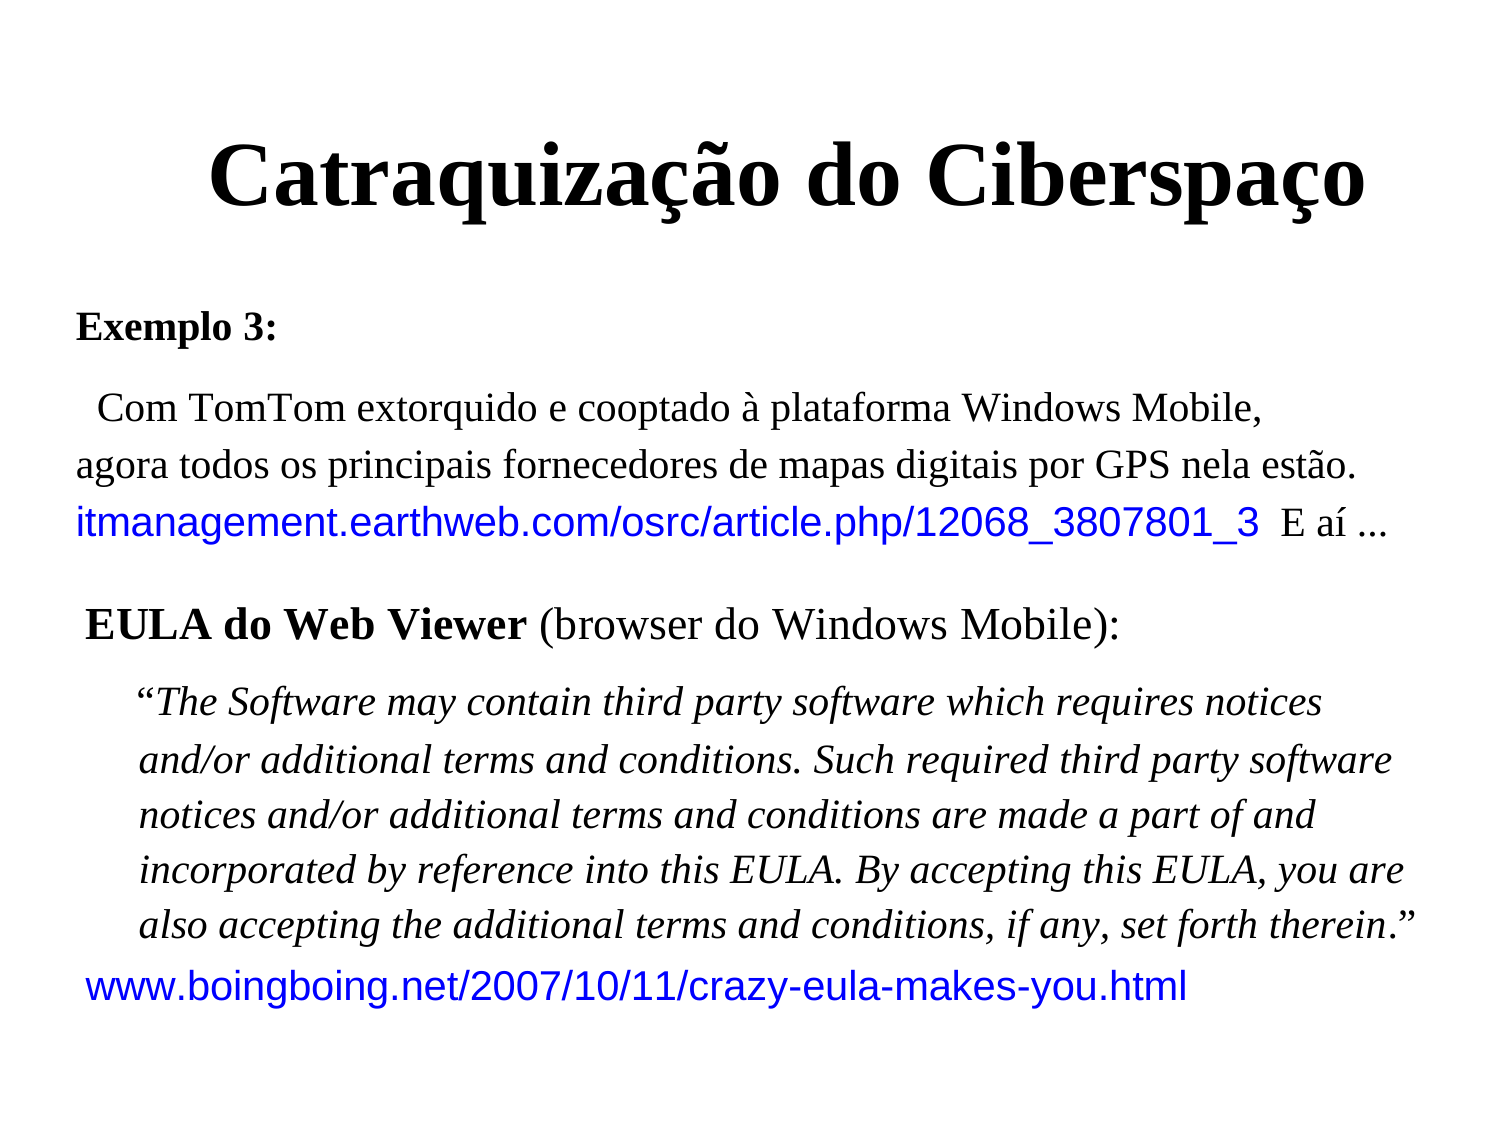

# Catraquização do Ciberspaço
Exemplo 3:
 Com TomTom extorquido e cooptado à plataforma Windows Mobile,
agora todos os principais fornecedores de mapas digitais por GPS nela estão.
itmanagement.earthweb.com/osrc/article.php/12068_3807801_3 E aí ...
EULA do Web Viewer (browser do Windows Mobile):
 “The Software may contain third party software which requires notices and/or additional terms and conditions. Such required third party software notices and/or additional terms and conditions are made a part of and incorporated by reference into this EULA. By accepting this EULA, you are also accepting the additional terms and conditions, if any, set forth therein.”
www.boingboing.net/2007/10/11/crazy-eula-makes-you.html